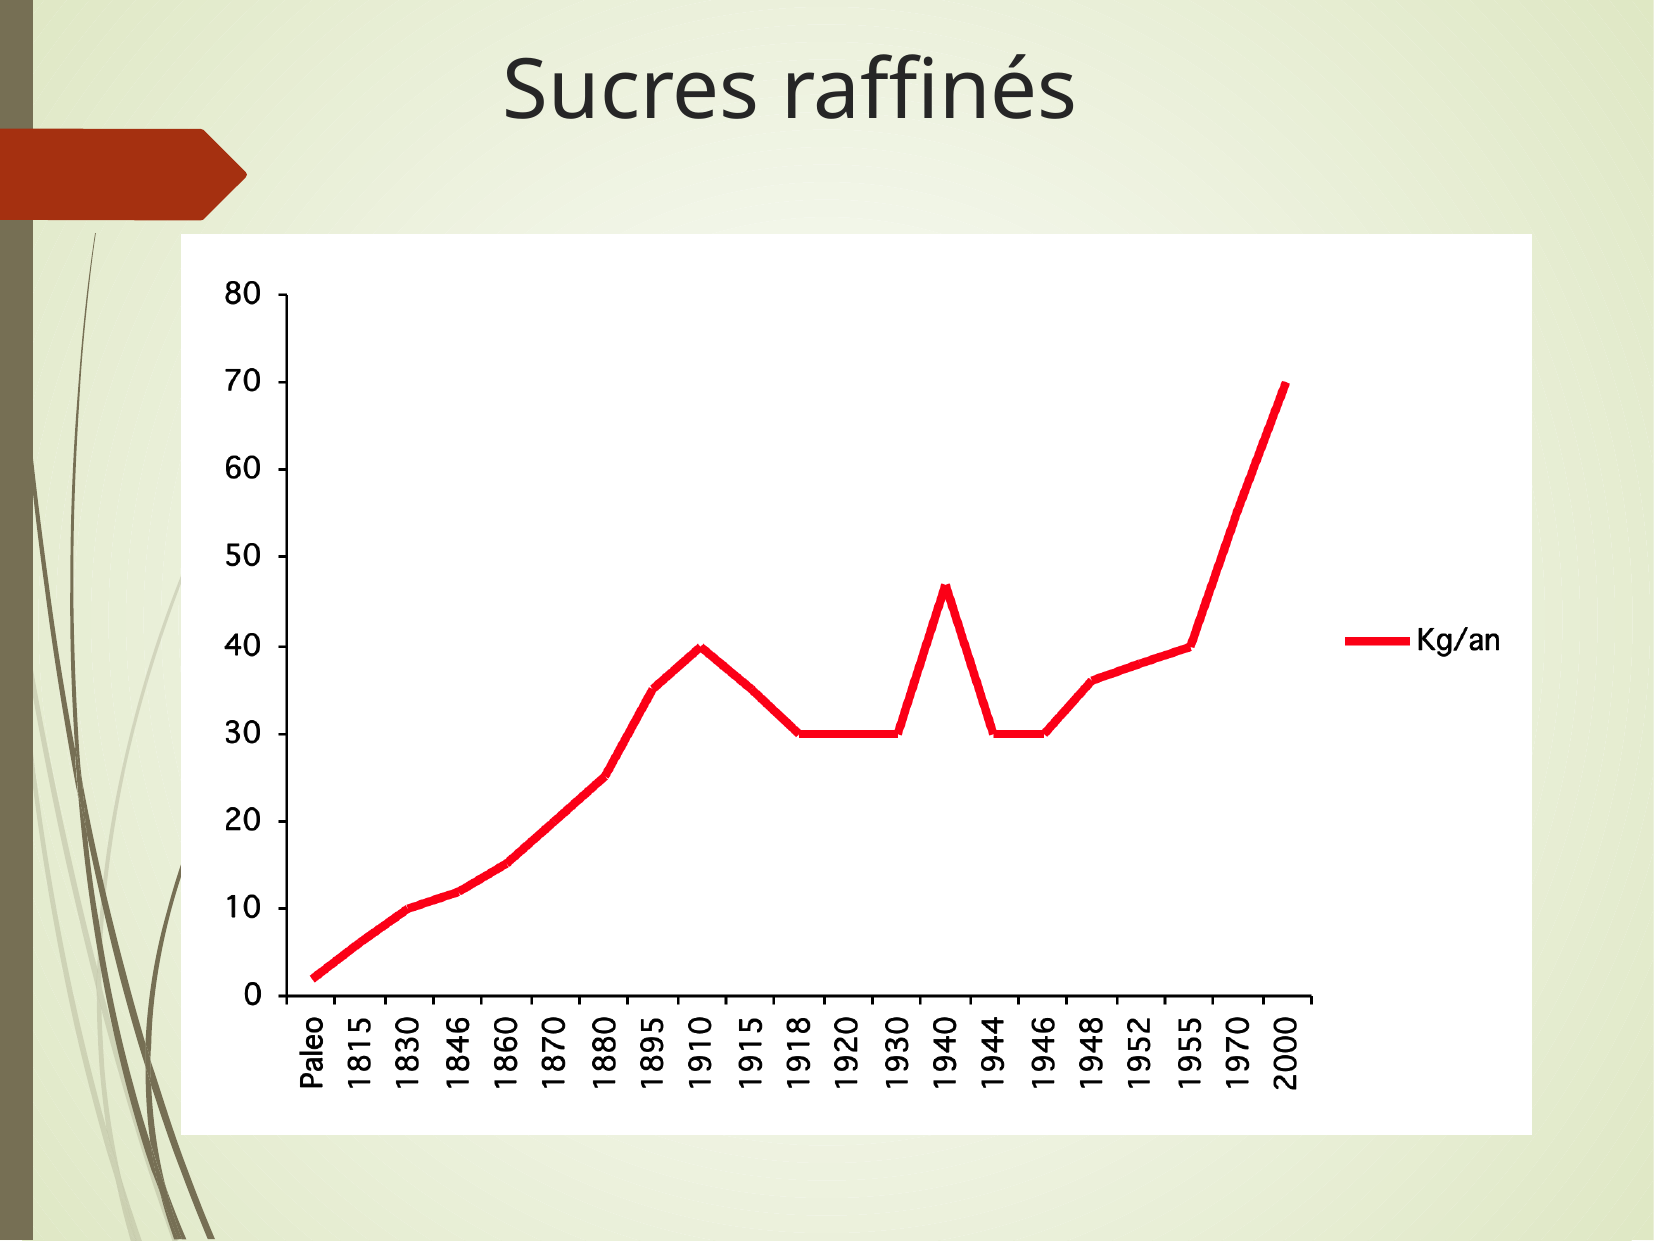

# Sucres raffinés
1e Guerre
2e Guerre